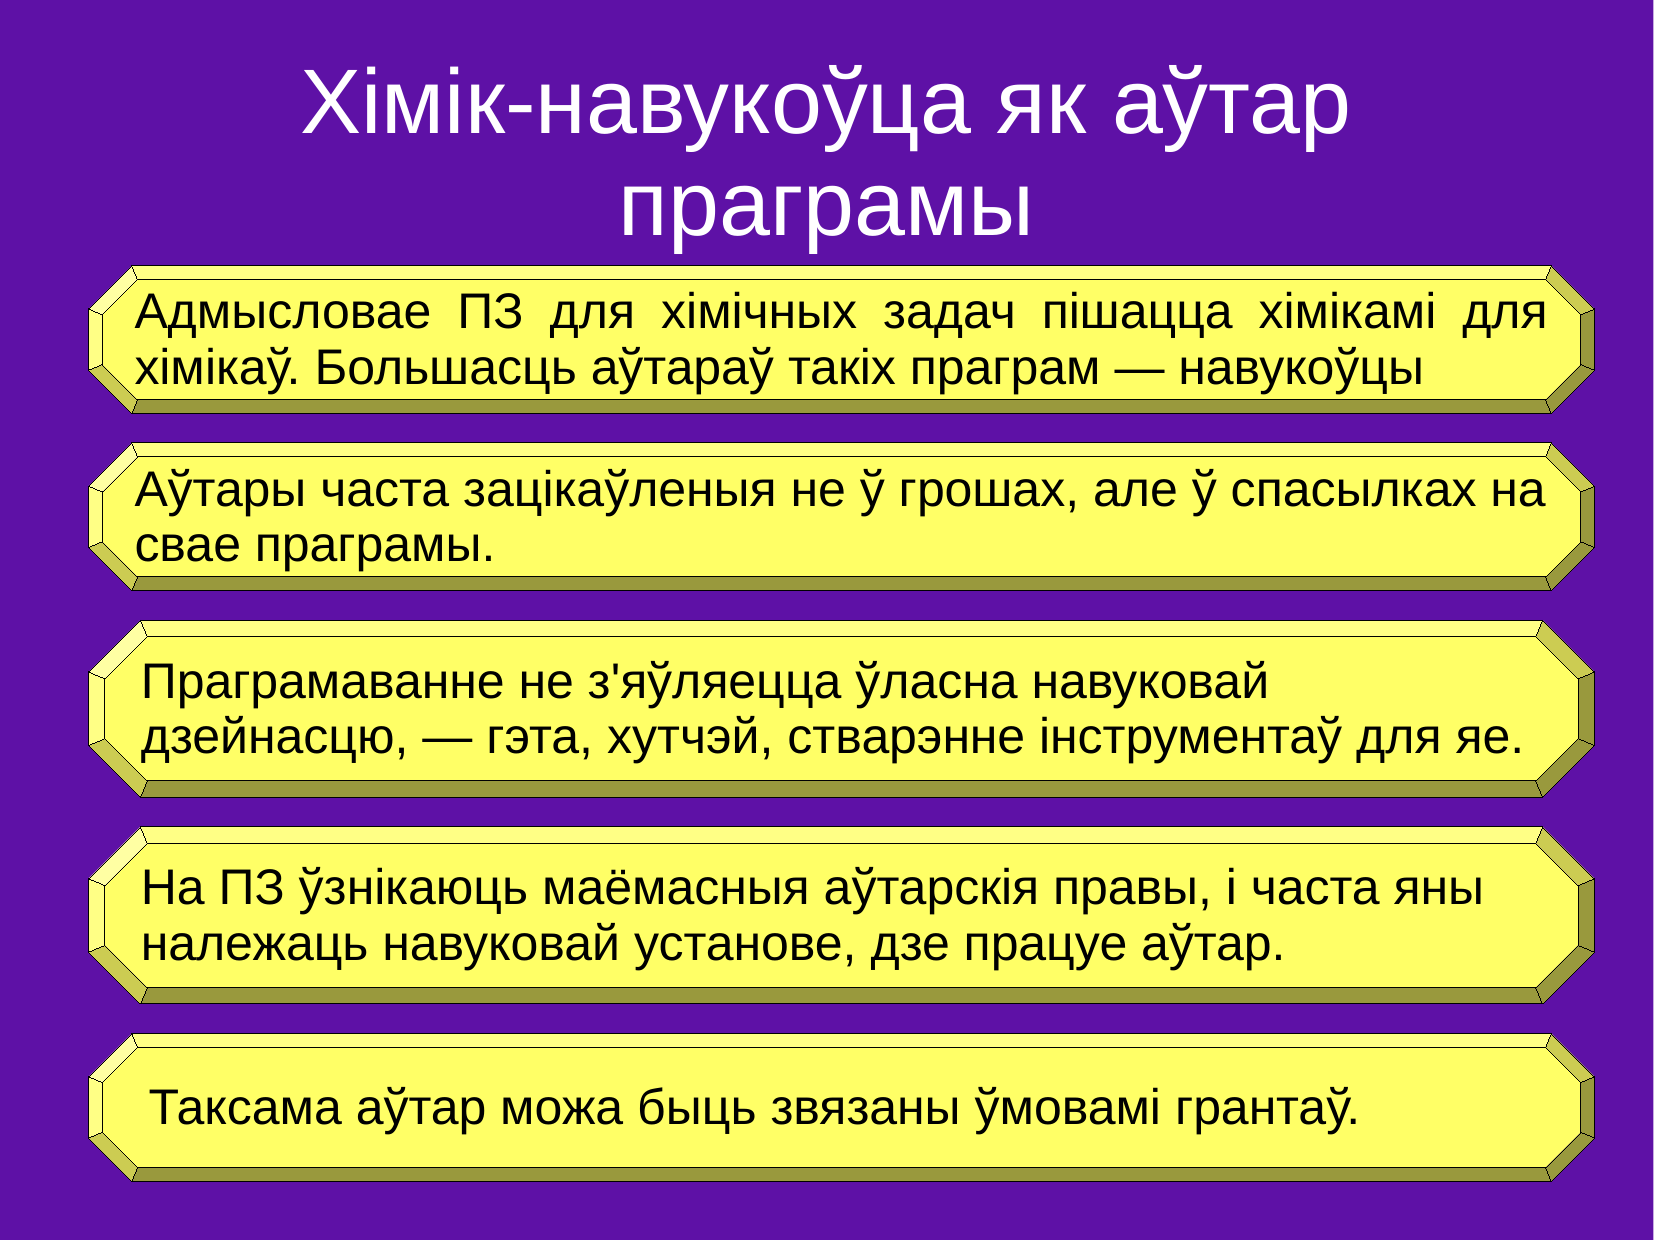

# Хімік-навукоўца як аўтар праграмы
Адмысловае ПЗ для хімічных задач пішацца хімікамі для хімікаў. Большасць аўтараў такіх праграм ― навукоўцы
Аўтары часта зацікаўленыя не ў грошах, але ў спасылках на свае праграмы.
Праграмаванне не з'яўляецца ўласна навуковай дзейнасцю, ― гэта, хутчэй, стварэнне інструментаў для яе.
На ПЗ ўзнікаюць маёмасныя аўтарскія правы, і часта яны належаць навуковай установе, дзе працуе аўтар.
 Таксама аўтар можа быць звязаны ўмовамі грантаў.